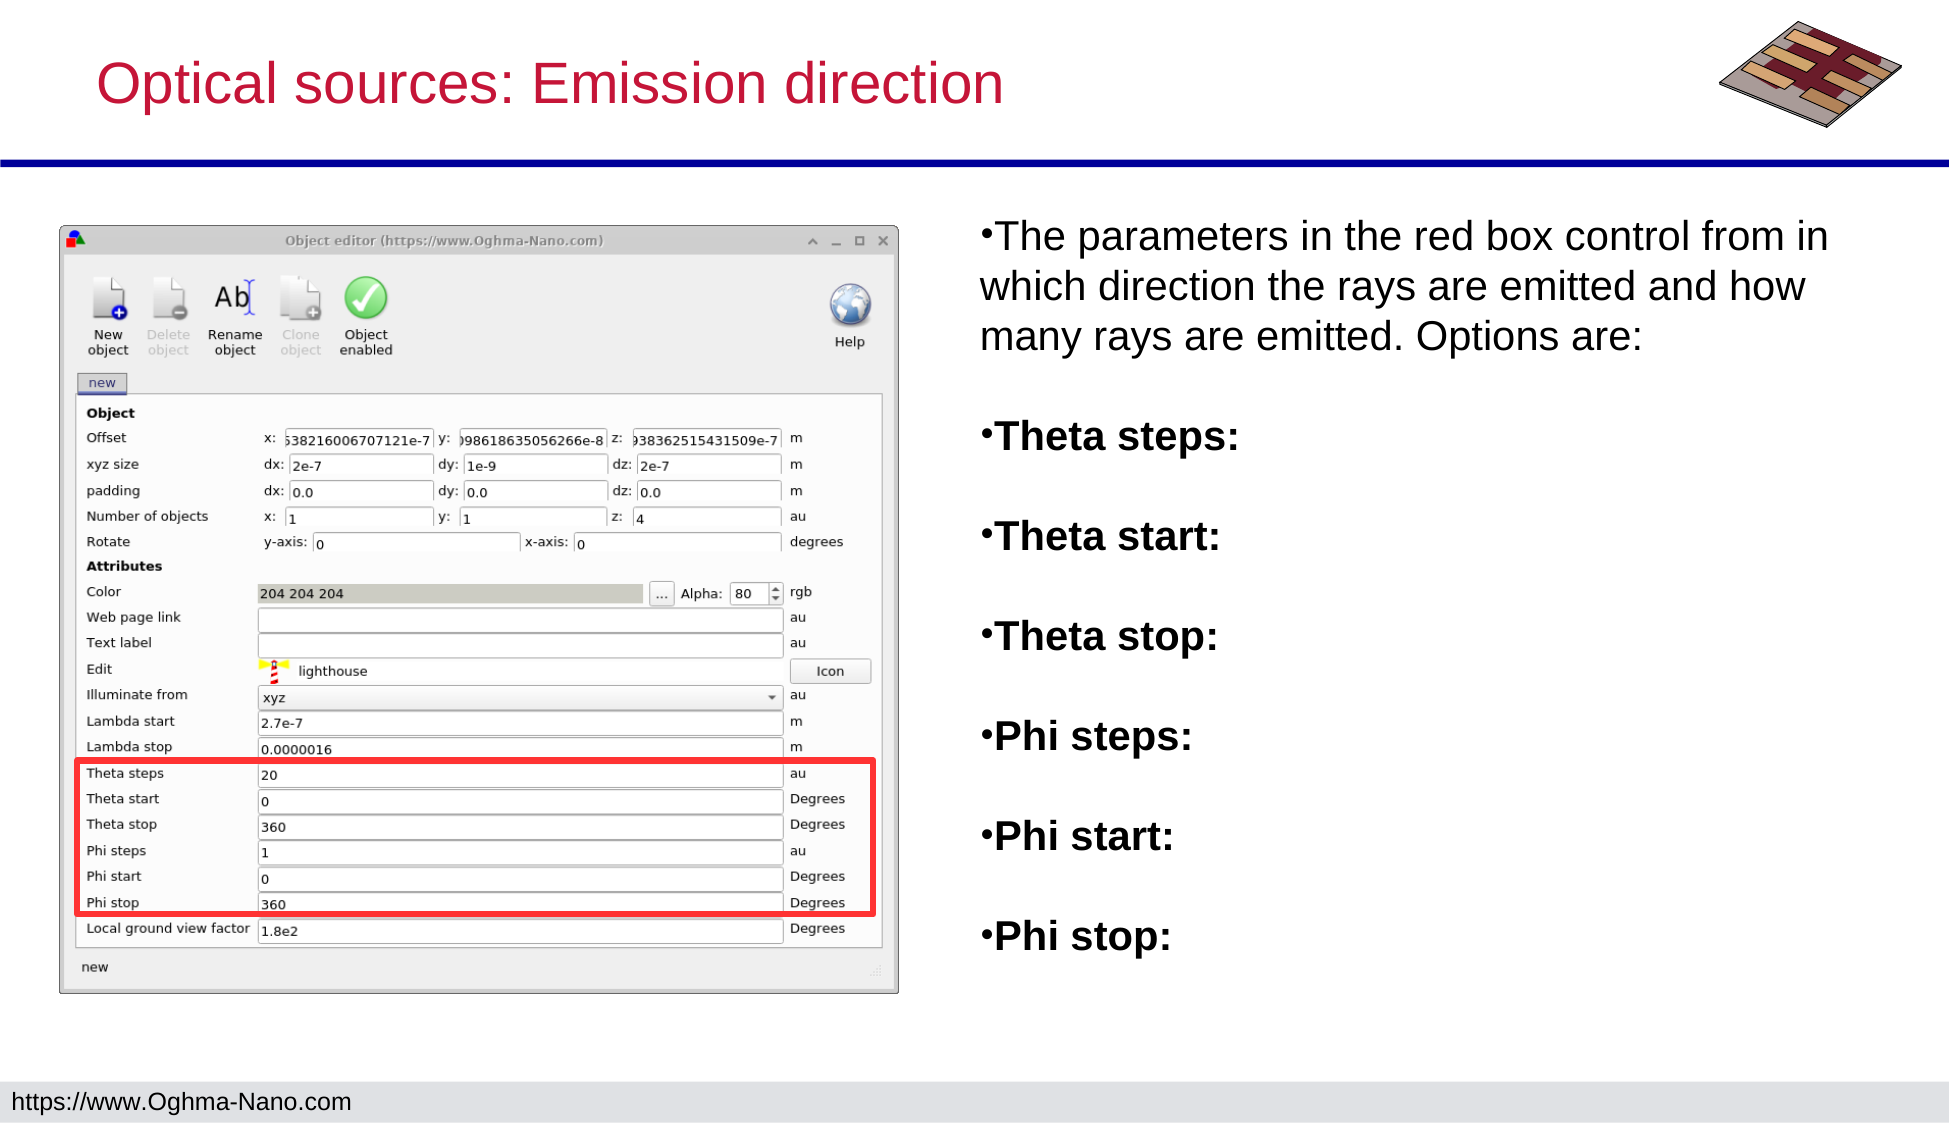

# Optical sources: Emission direction
The parameters in the red box control from in which direction the rays are emitted and how many rays are emitted. Options are:
Theta steps:
Theta start:
Theta stop:
Phi steps:
Phi start:
Phi stop: